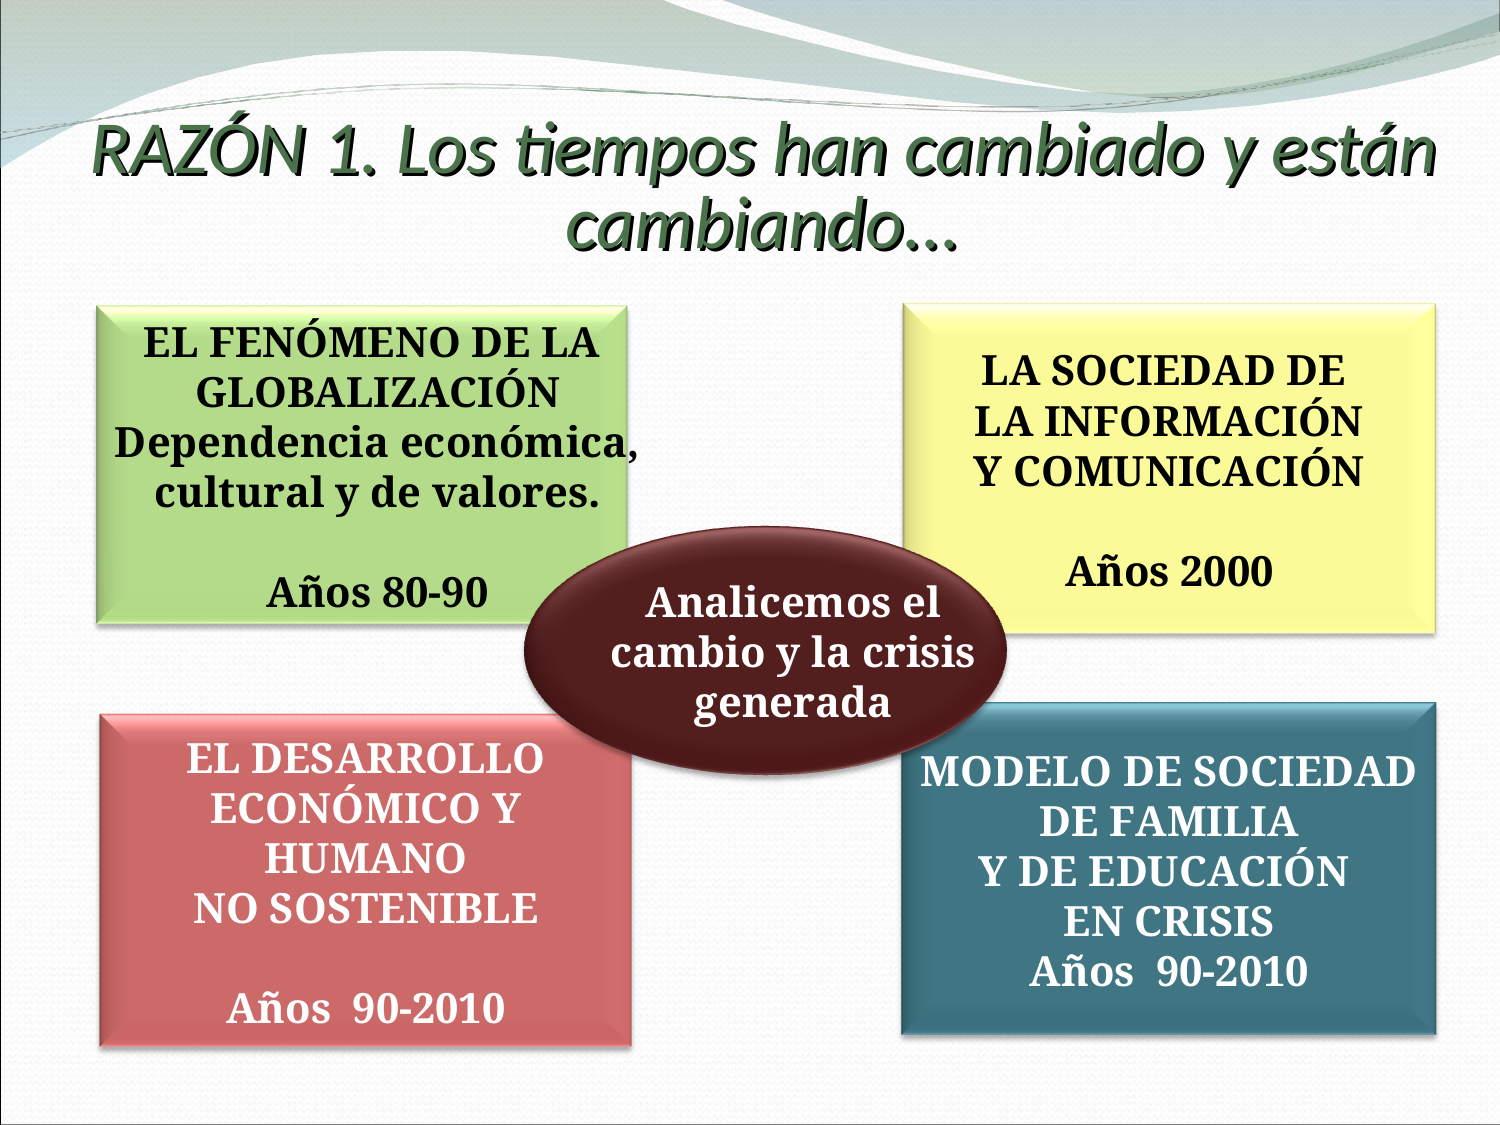

# RAZÓN 1. Los tiempos han cambiado y están cambiando...
EL FENÓMENO DE LA
GLOBALIZACIÓN
Dependencia económica,
cultural y de valores.
Años 80-90
LA SOCIEDAD DE
LA INFORMACIÓN
Y COMUNICACIÓN
Años 2000
Analicemos el
cambio y la crisis
generada
MODELO DE SOCIEDAD
DE FAMILIA
Y DE EDUCACIÓN
EN CRISIS
Años 90-2010
EL DESARROLLO
ECONÓMICO Y
HUMANO
NO SOSTENIBLE
Años 90-2010